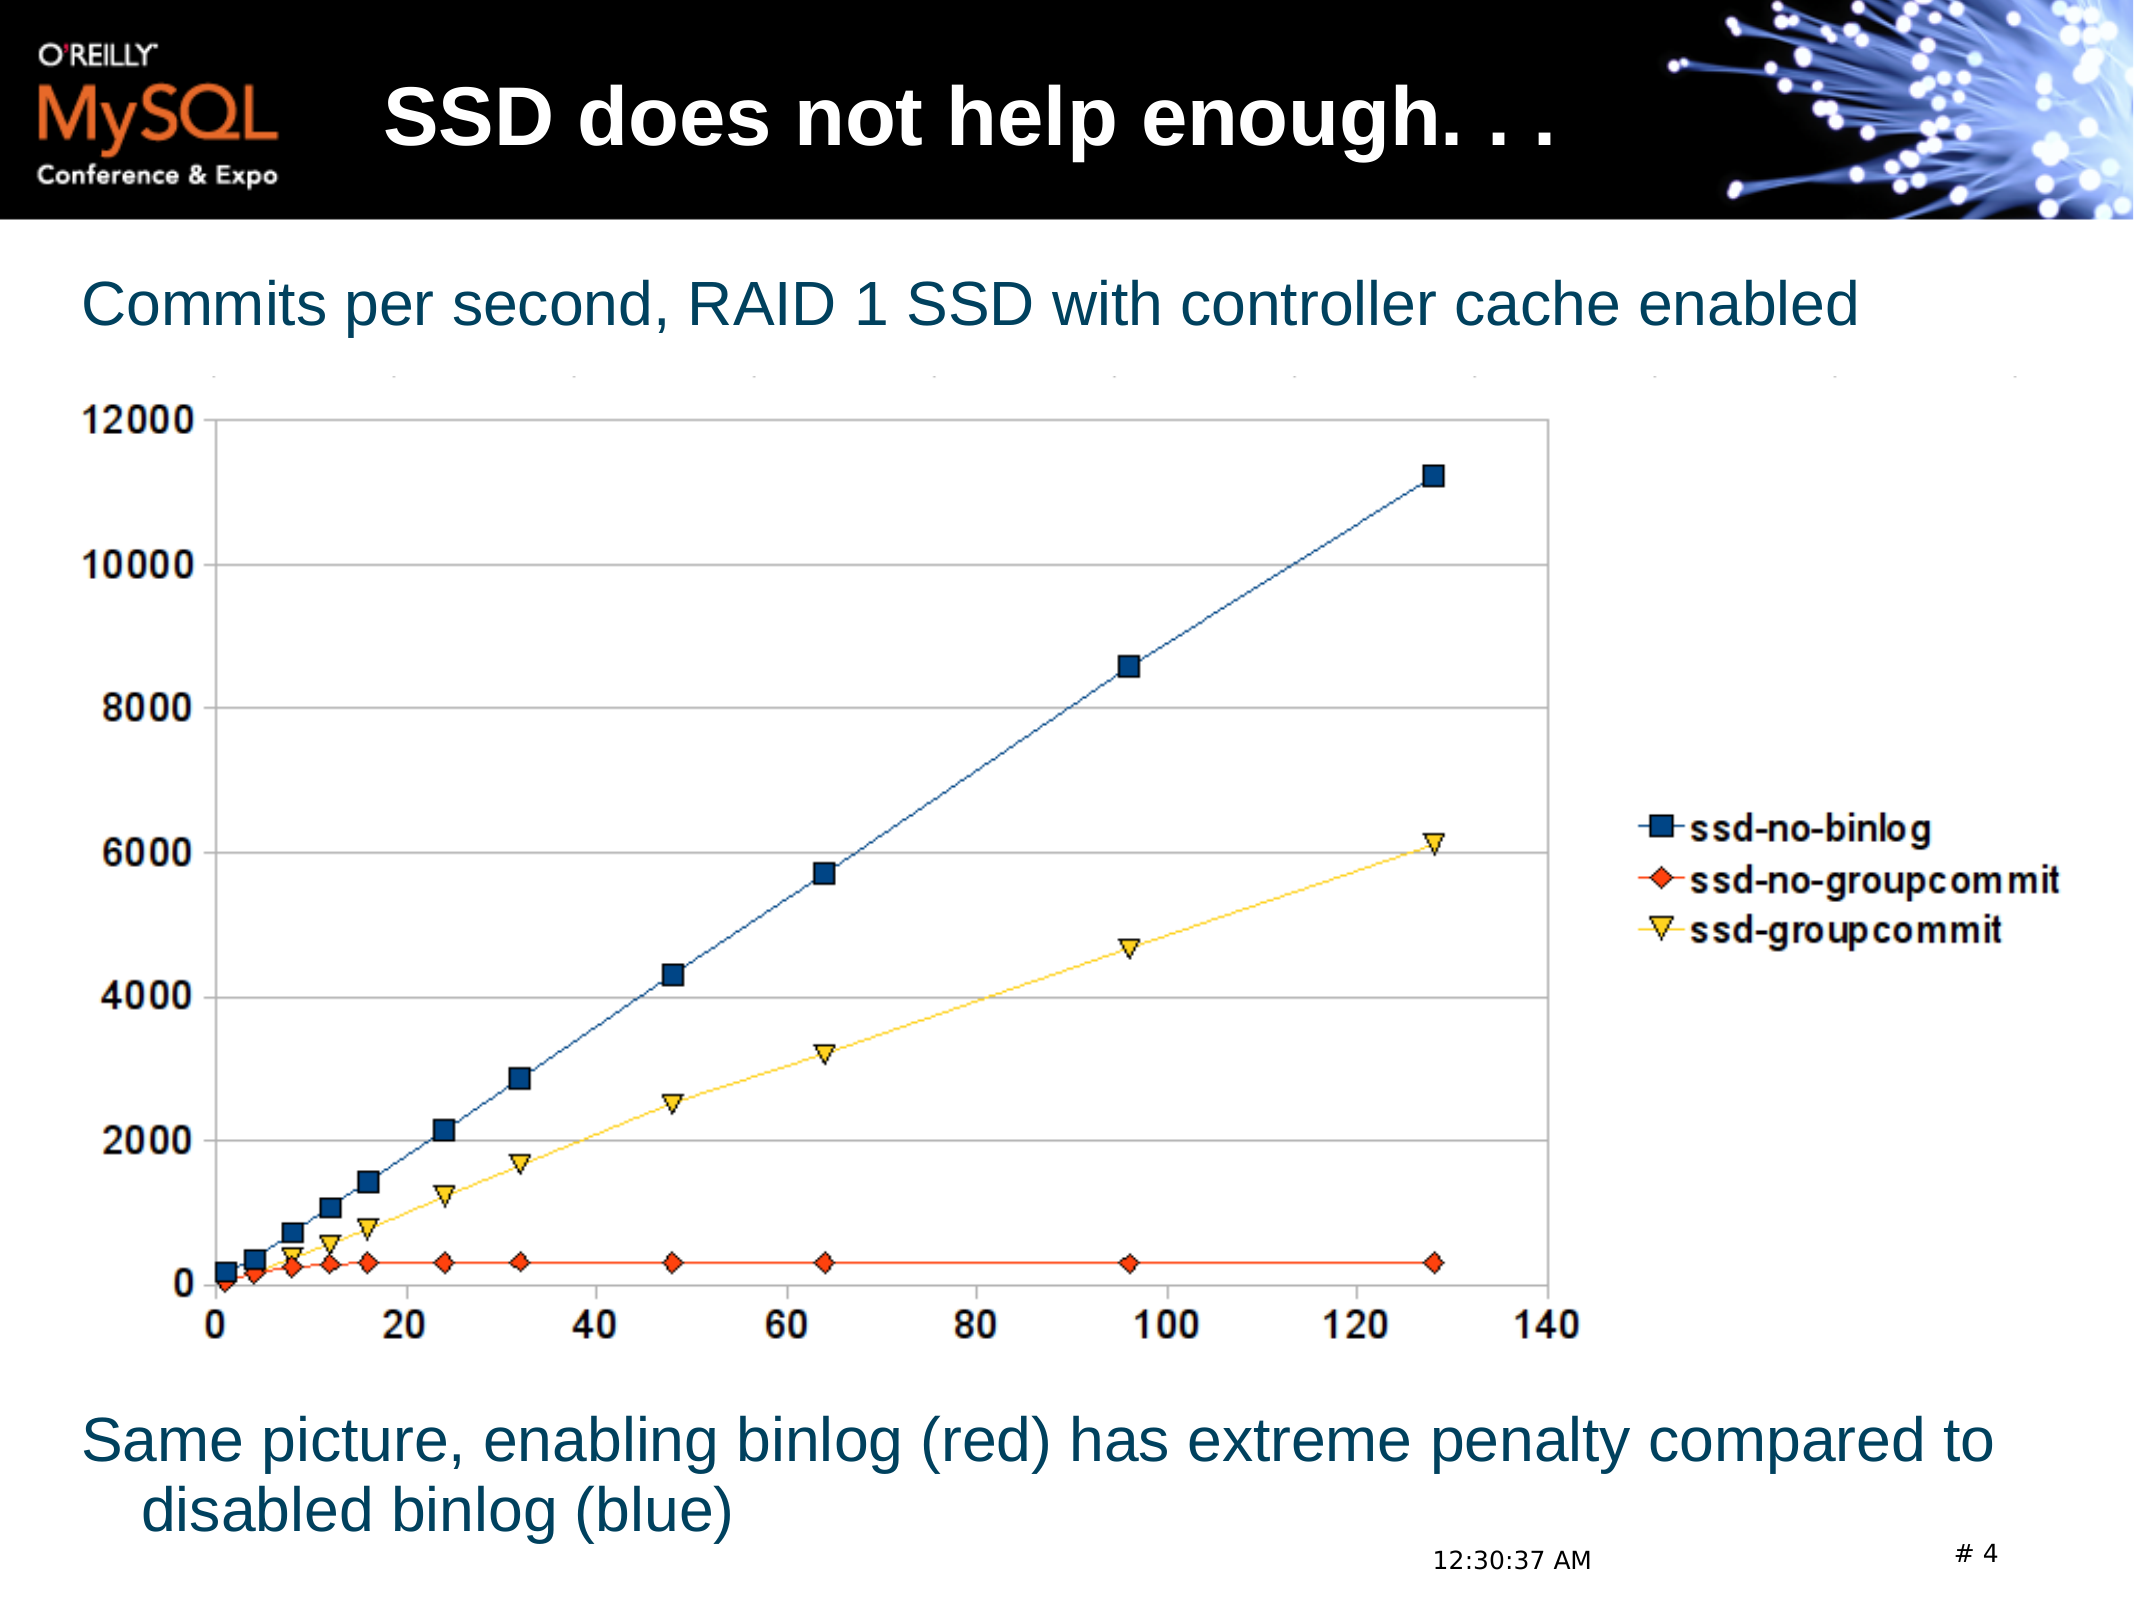

# SSD does not help enough. . .
Commits per second, RAID 1 SSD with controller cache enabled
Same picture, enabling binlog (red) has extreme penalty compared to disabled binlog (blue)